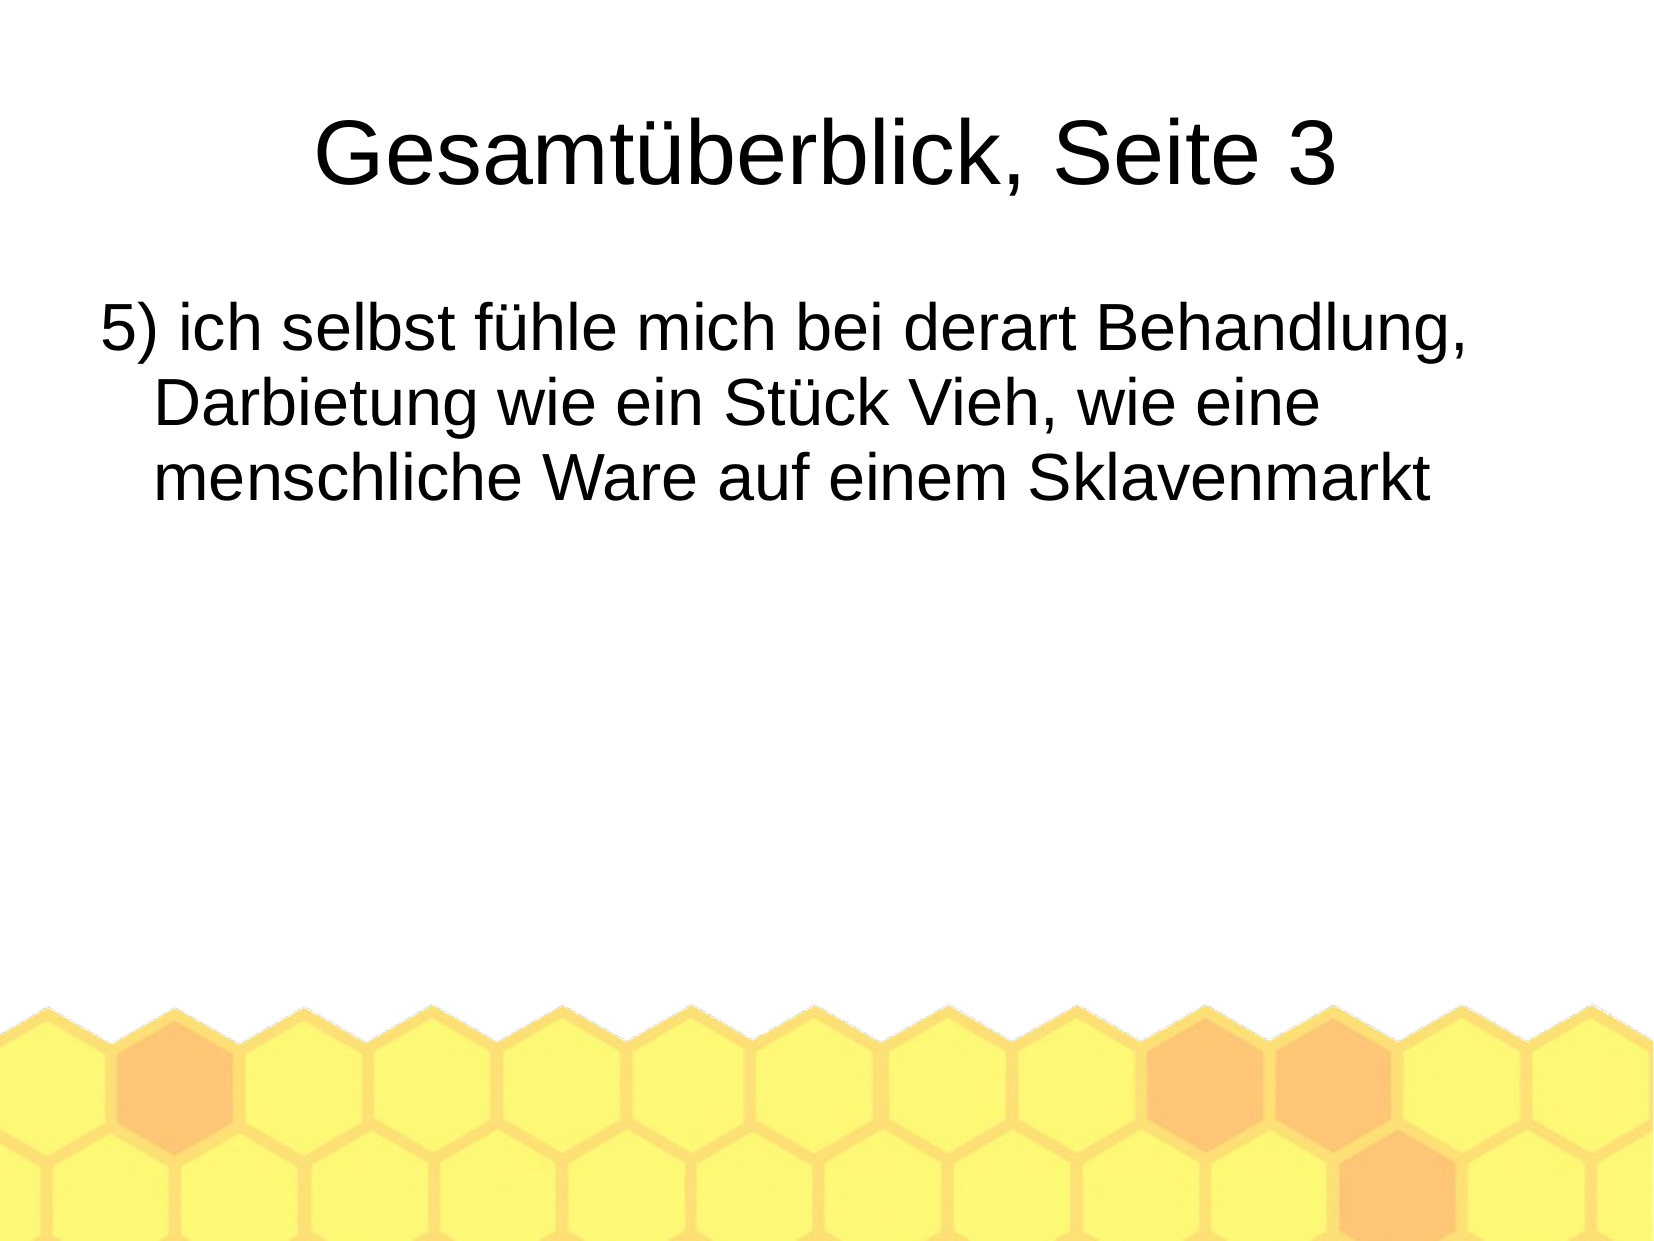

# Gesamtüberblick, Seite 3
 ich selbst fühle mich bei derart Behandlung, Darbietung wie ein Stück Vieh, wie eine menschliche Ware auf einem Sklavenmarkt